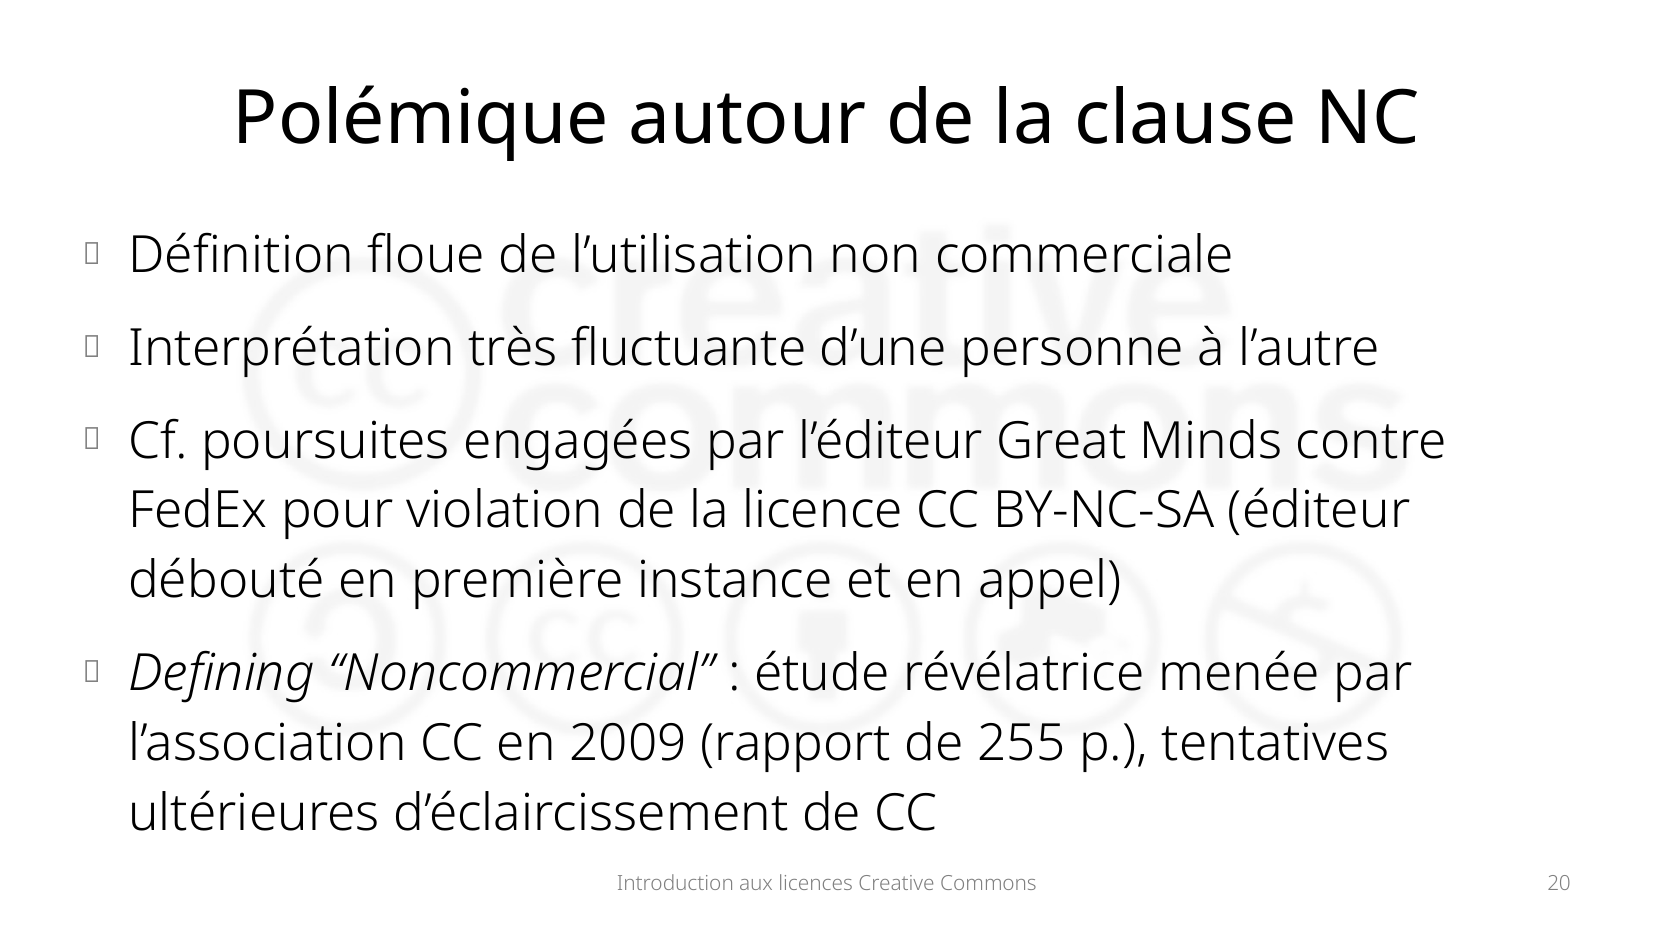

# Polémique autour de la clause NC
Définition floue de l’utilisation non commerciale
Interprétation très fluctuante d’une personne à l’autre
Cf. poursuites engagées par l’éditeur Great Minds contre FedEx pour violation de la licence CC BY-NC-SA (éditeur débouté en première instance et en appel)
Defining “Noncommercial” : étude révélatrice menée par l’association CC en 2009 (rapport de 255 p.), tentatives ultérieures d’éclaircissement de CC
Introduction aux licences Creative Commons
20